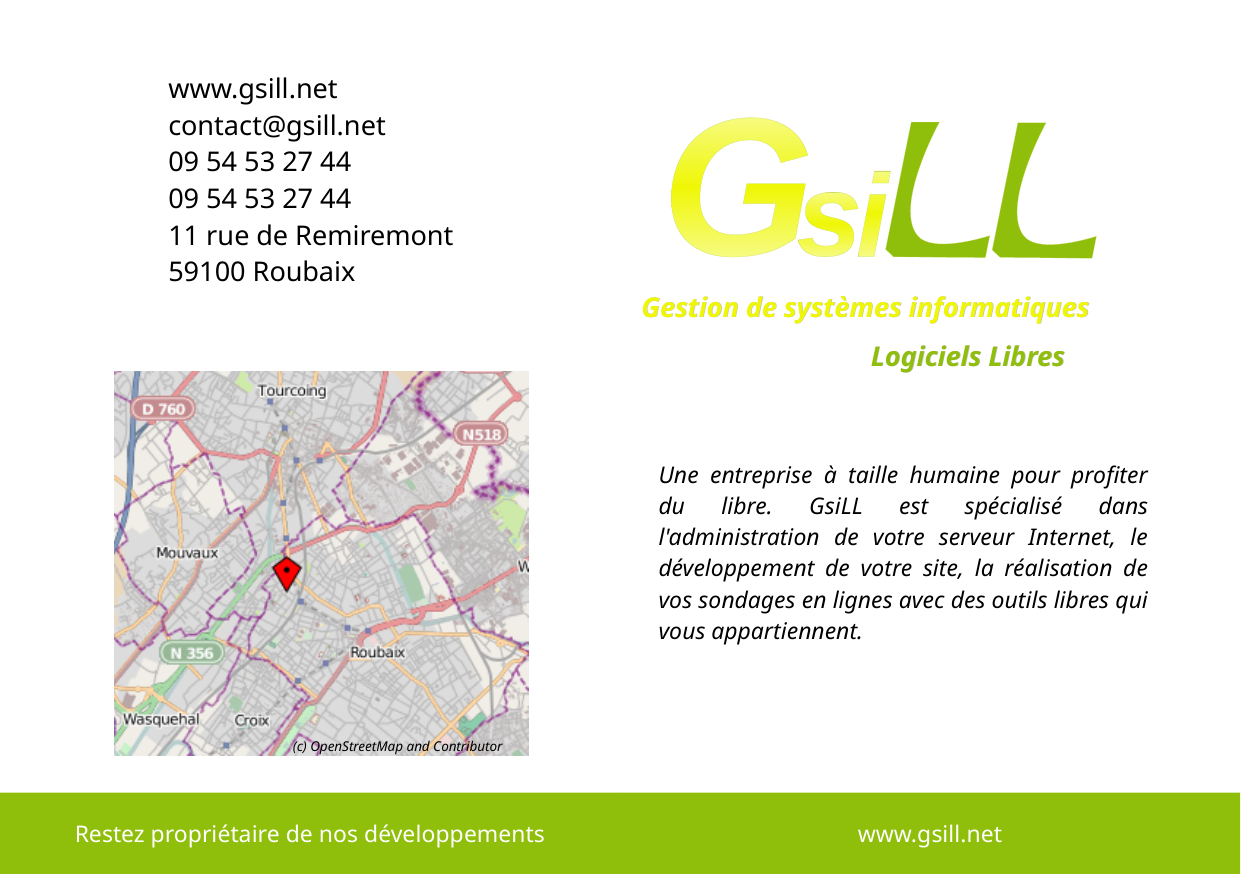

www.gsill.net
contact@gsill.net
09 54 53 27 44
09 54 53 27 44
11 rue de Remiremont
59100 Roubaix
Gestion de systèmes informatiques
Logiciels Libres
Une entreprise à taille humaine pour profiter du libre. GsiLL est spécialisé dans l'administration de votre serveur Internet, le développement de votre site, la réalisation de vos sondages en lignes avec des outils libres qui vous appartiennent.
(c) OpenStreetMap and Contributor
Restez propriétaire de nos développements
www.gsill.net